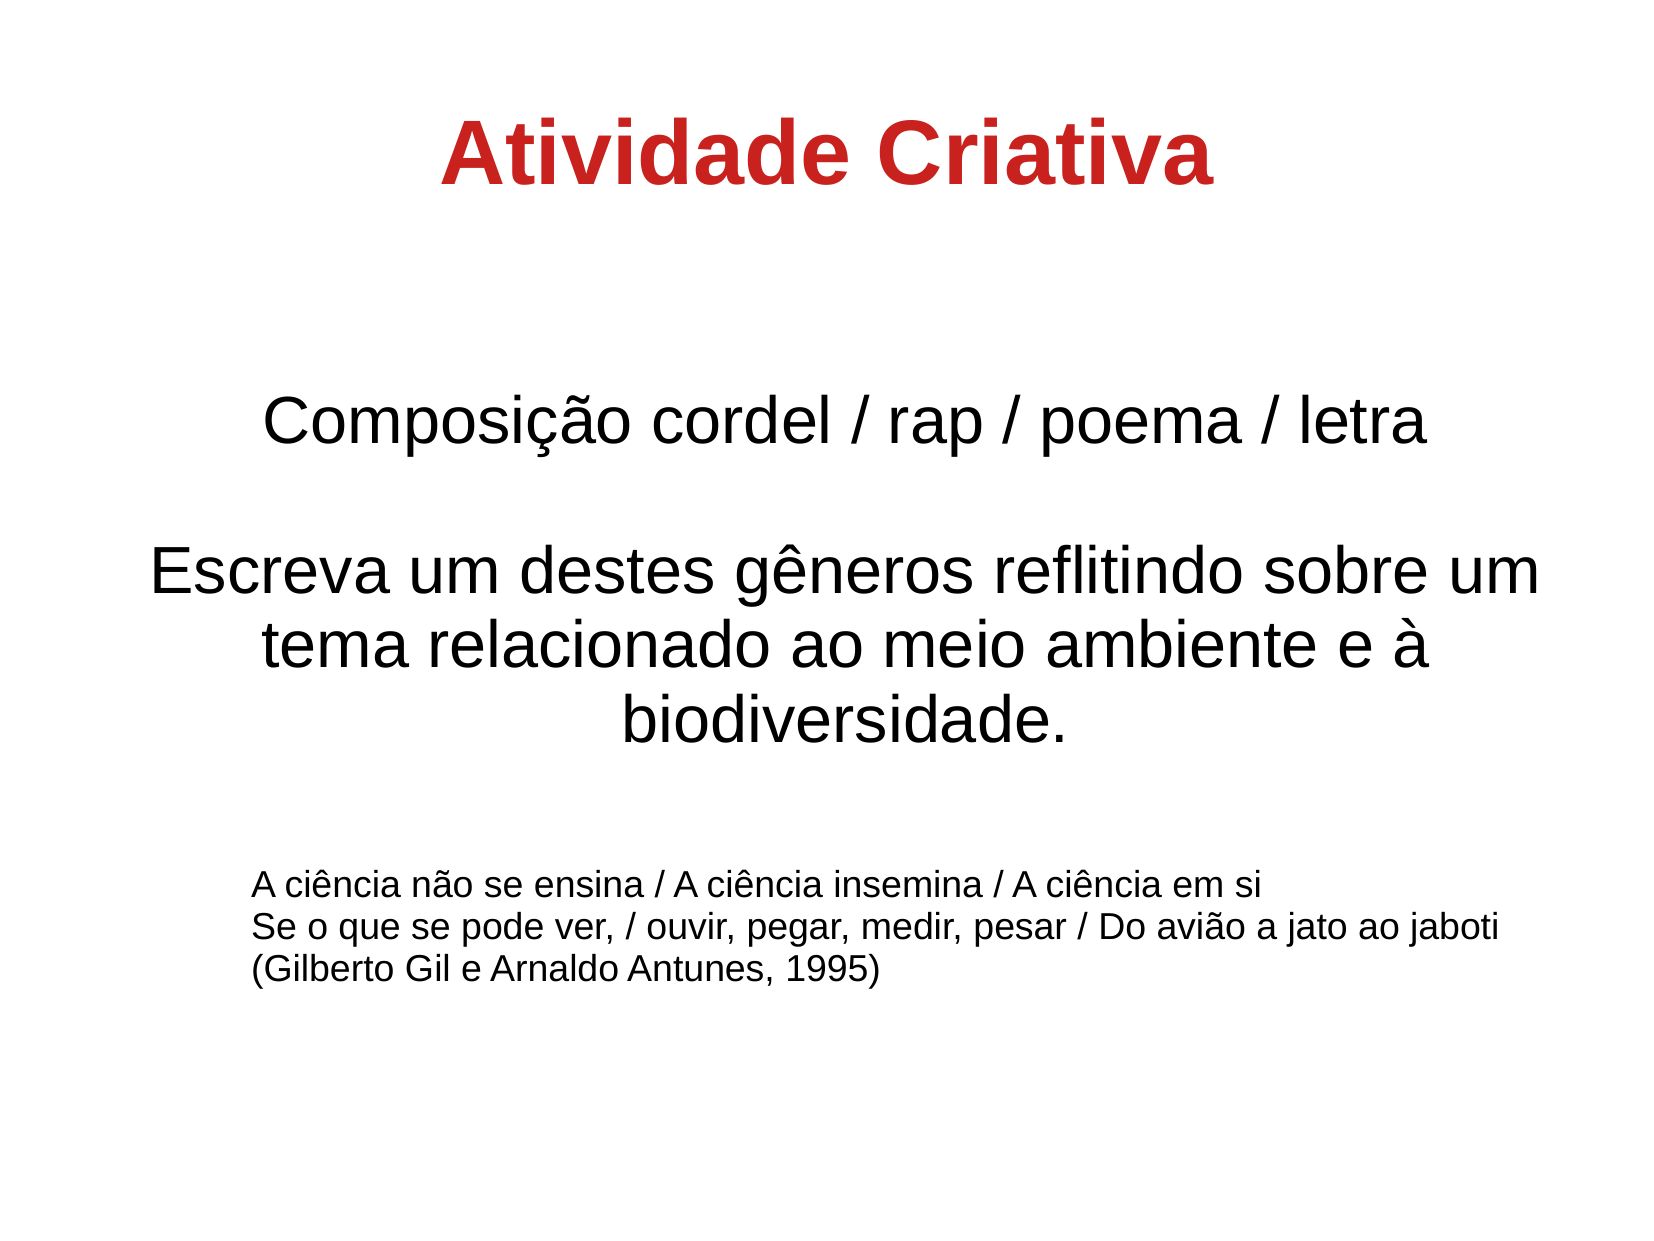

# Atividade Criativa
Composição cordel / rap / poema / letra
Escreva um destes gêneros reflitindo sobre um tema relacionado ao meio ambiente e à biodiversidade.
A ciência não se ensina / A ciência insemina / A ciência em si
Se o que se pode ver, / ouvir, pegar, medir, pesar / Do avião a jato ao jaboti
(Gilberto Gil e Arnaldo Antunes, 1995)